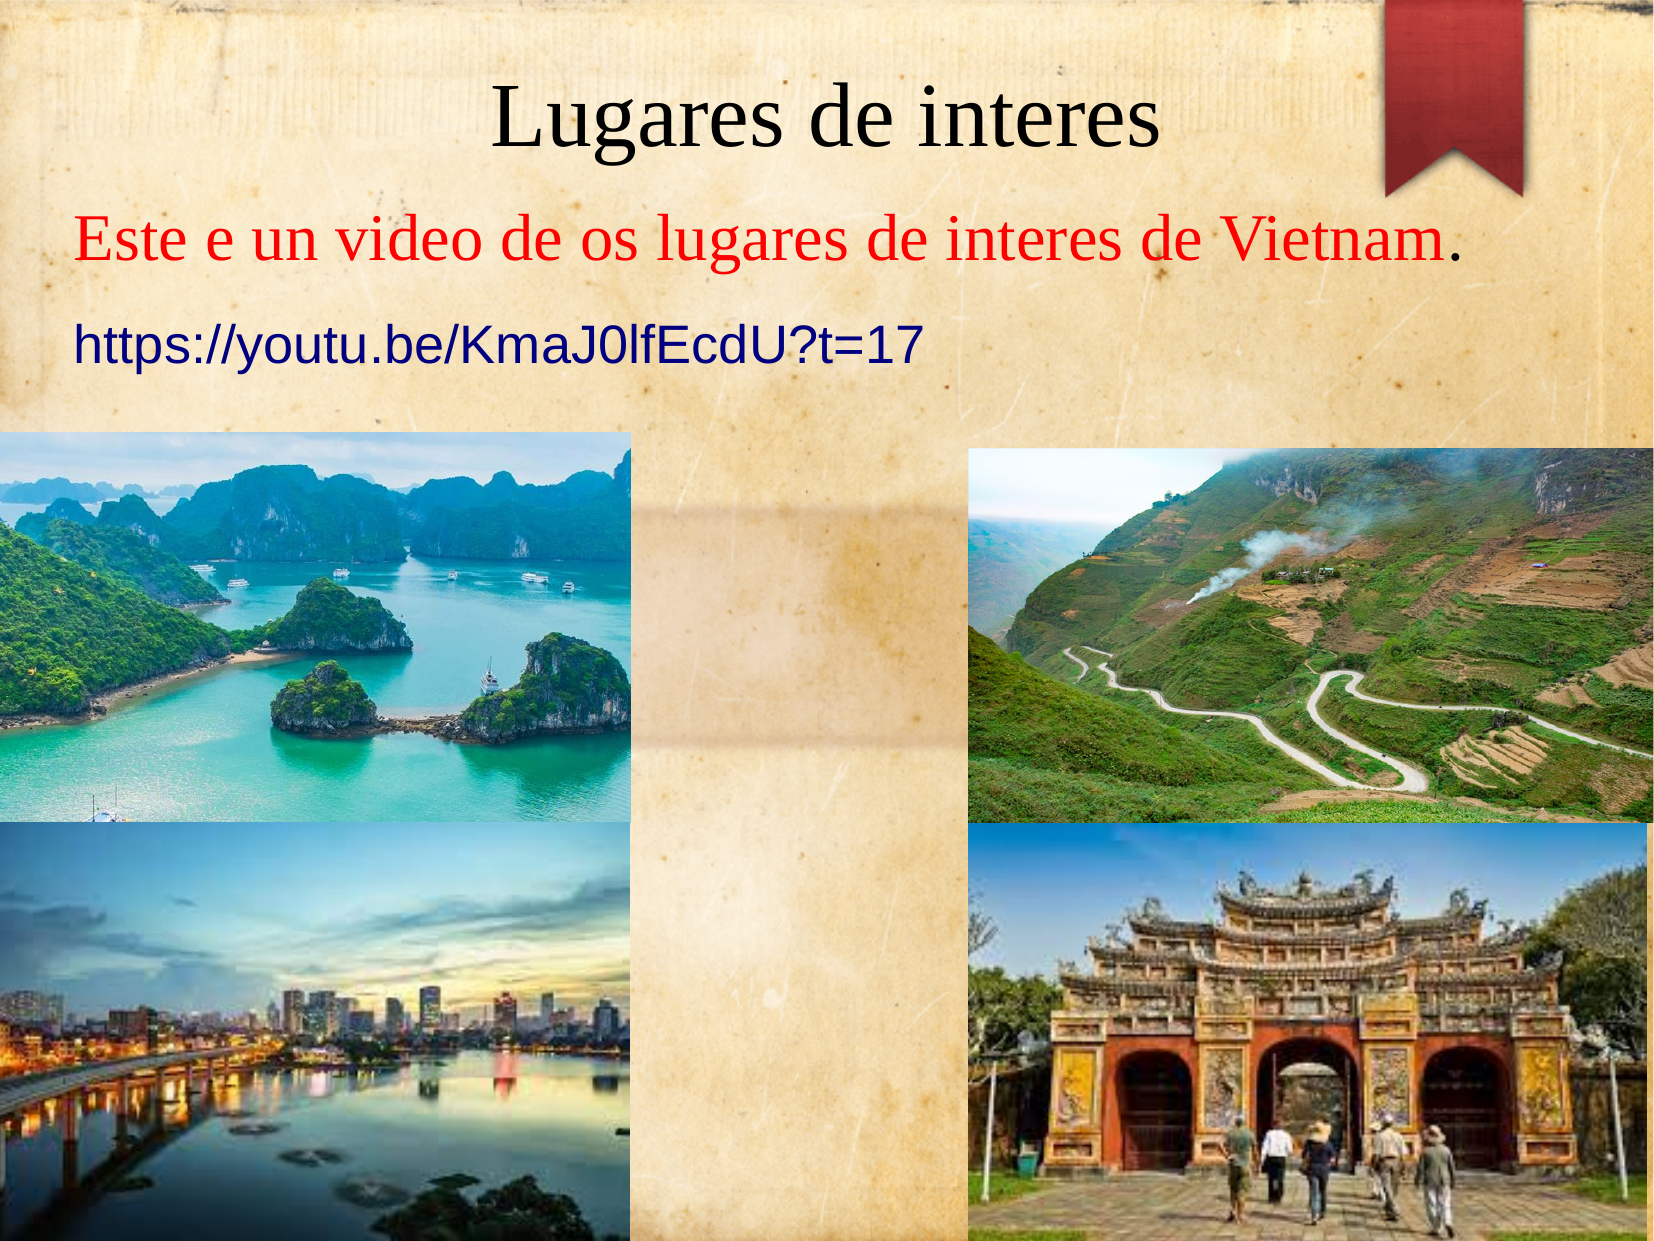

# Lugares de interes
Este e un video de os lugares de interes de Vietnam.
https://youtu.be/KmaJ0lfEcdU?t=17